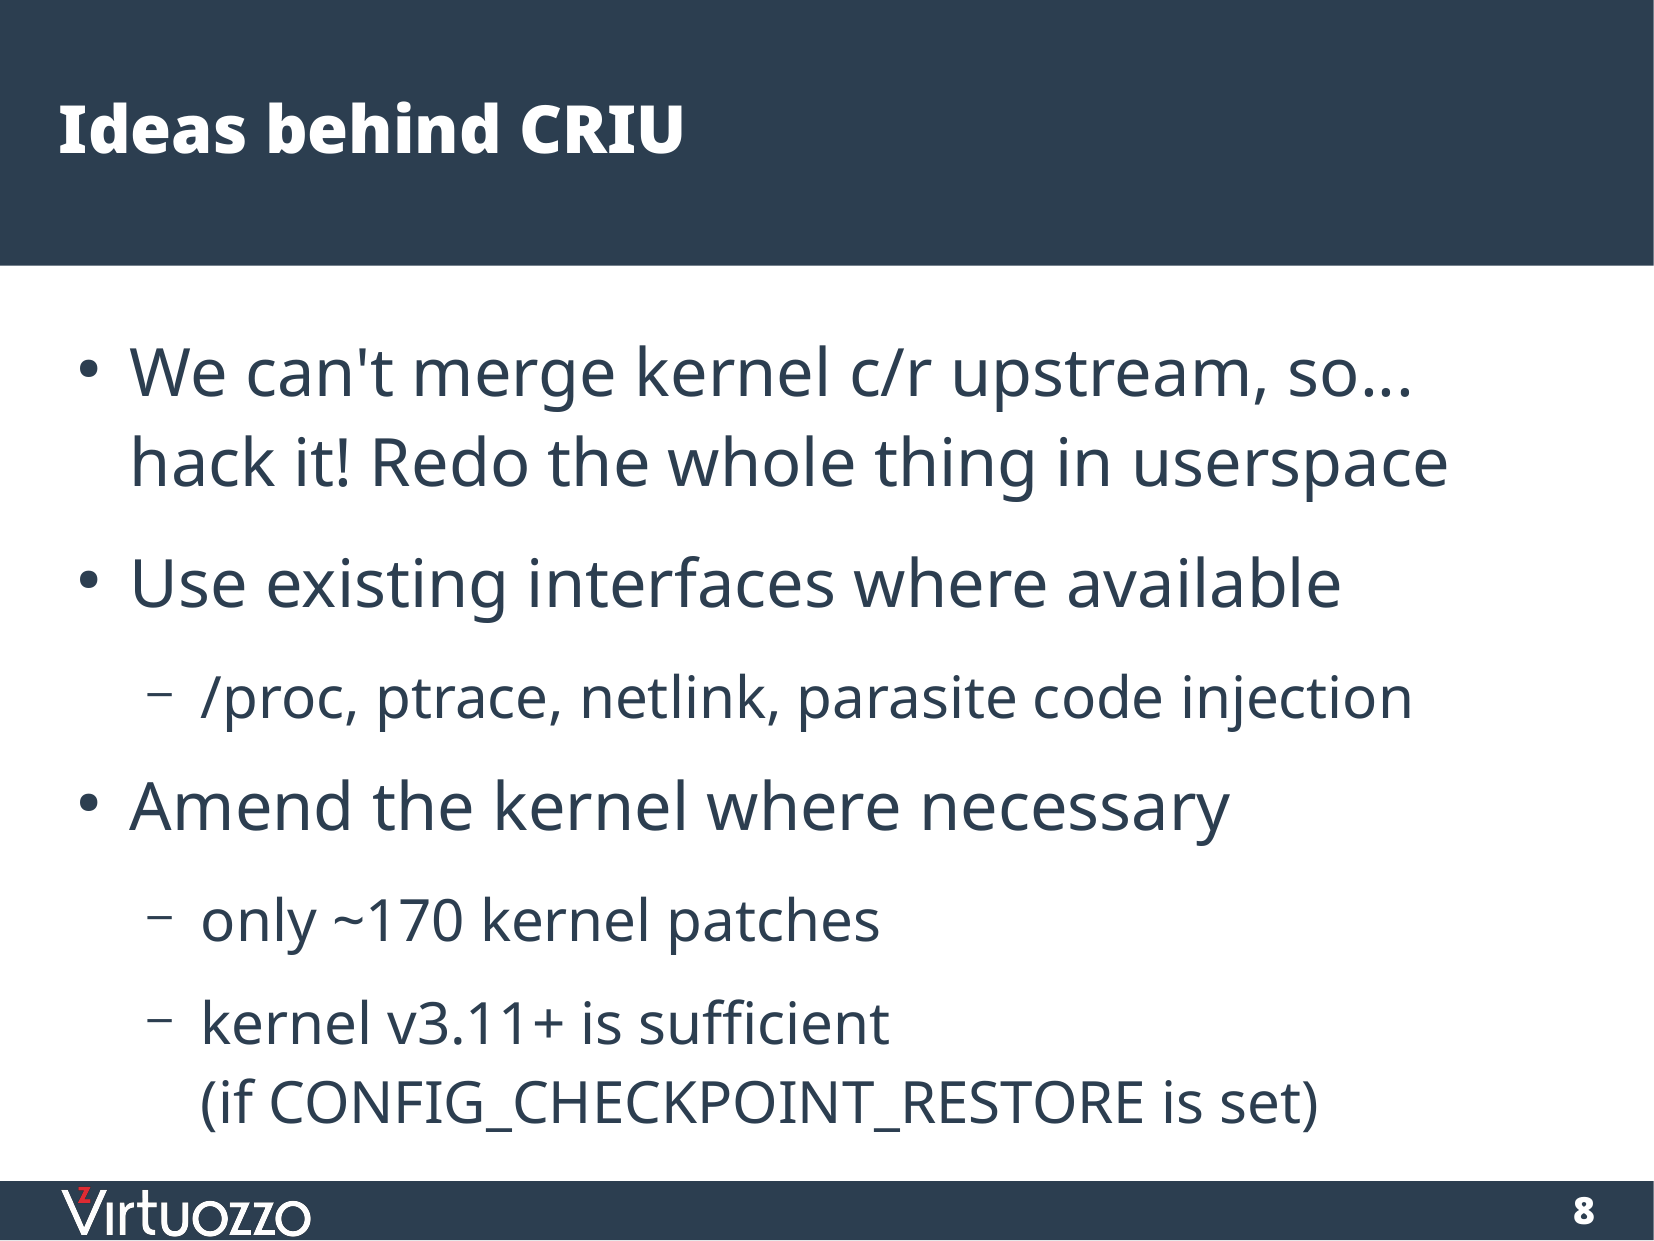

# Ideas behind CRIU
We can't merge kernel c/r upstream, so...
hack it! Redo the whole thing in userspace
Use existing interfaces where available
/proc, ptrace, netlink, parasite code injection
Amend the kernel where necessary
only ~170 kernel patches
kernel v3.11+ is sufficient
(if CONFIG_CHECKPOINT_RESTORE is set)
8